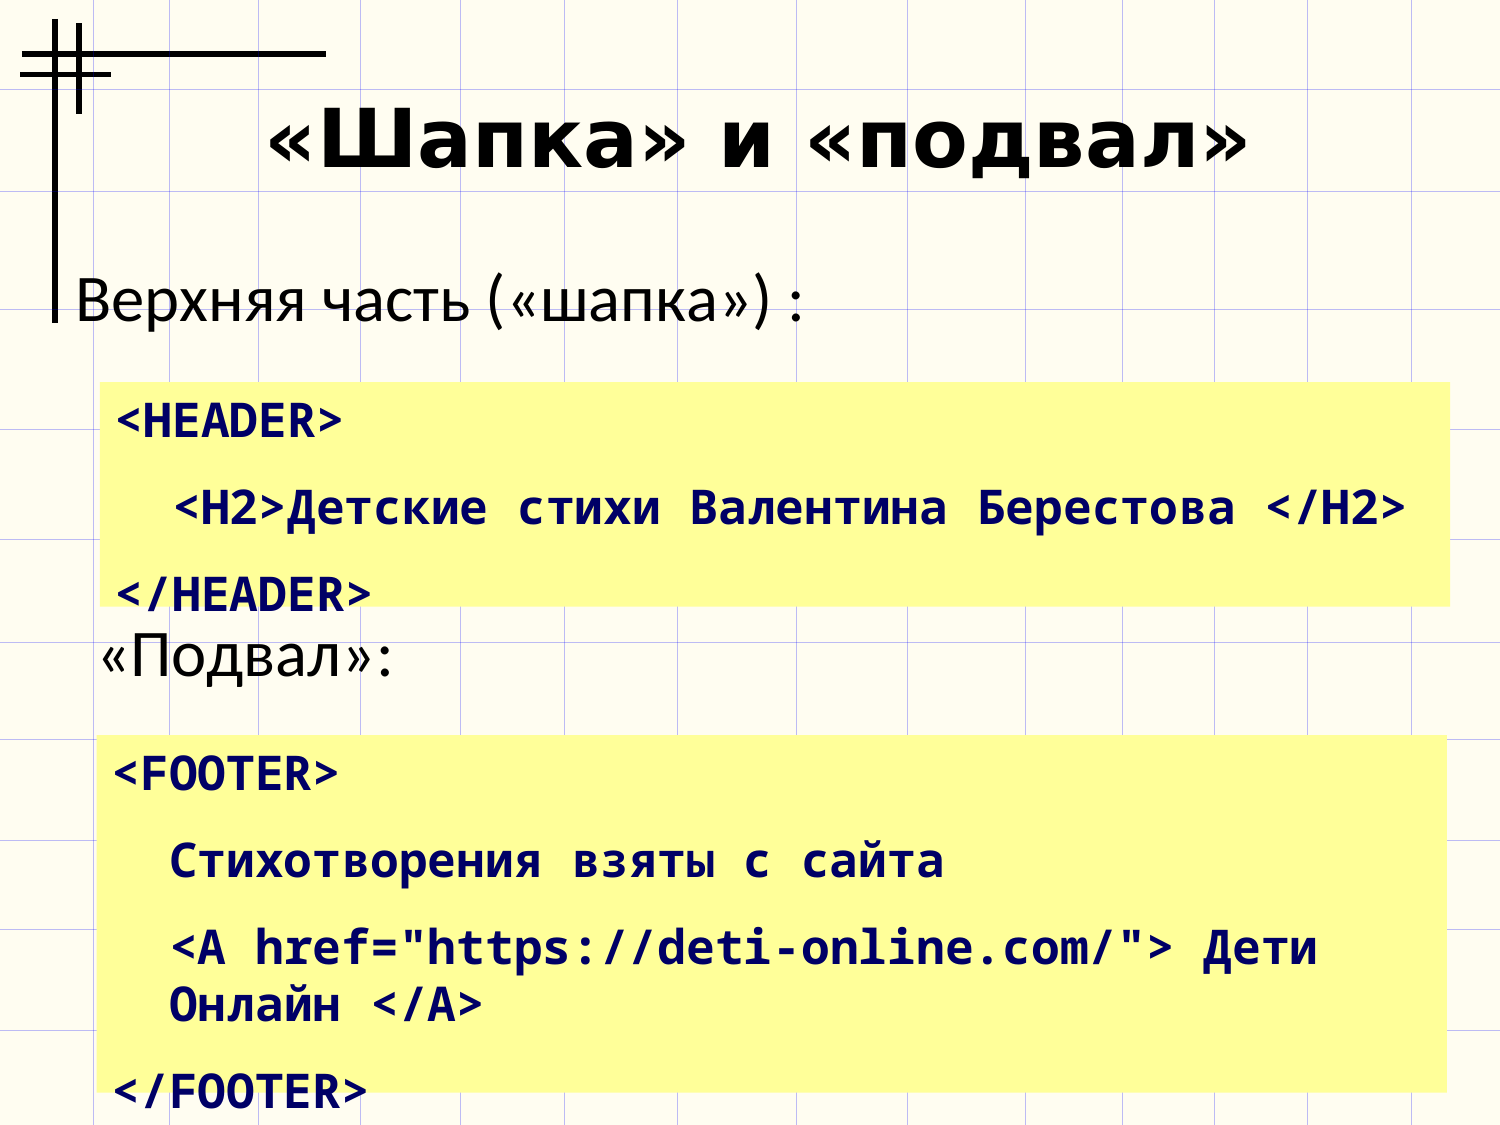

# «Шапка» и «подвал»
Верхняя часть («шапка») :
<header>
 <H2>Детские стихи Валентина Берестова </H2>
</header>
«Подвал»:
 Стихотворения взяты с сайта
 <a href="https://deti-online.com/"> Дети
 Онлайн </a>
</footer>